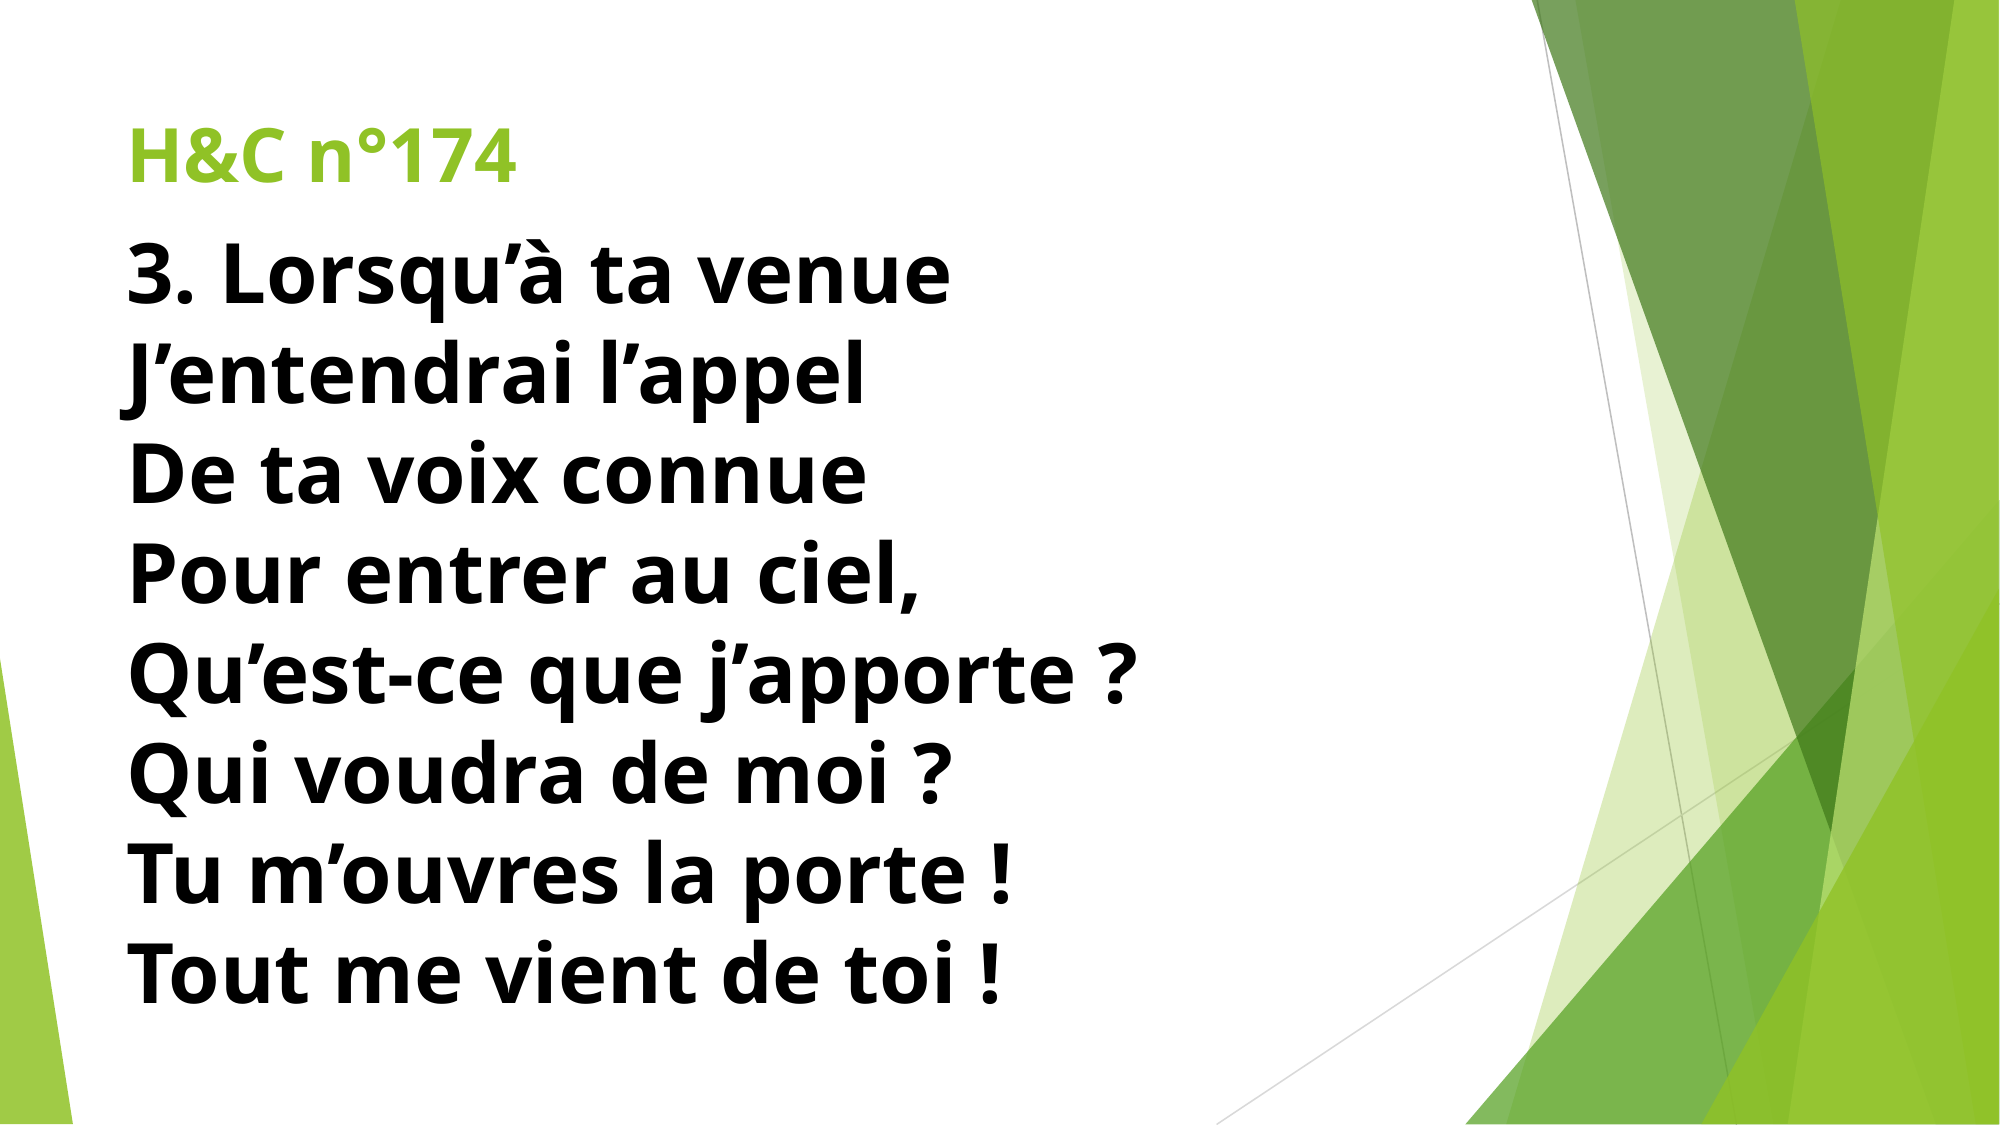

H&C n°174
3. Lorsqu’à ta venue
J’entendrai l’appel
De ta voix connue
Pour entrer au ciel,
Qu’est-ce que j’apporte ?
Qui voudra de moi ?
Tu m’ouvres la porte !
Tout me vient de toi !